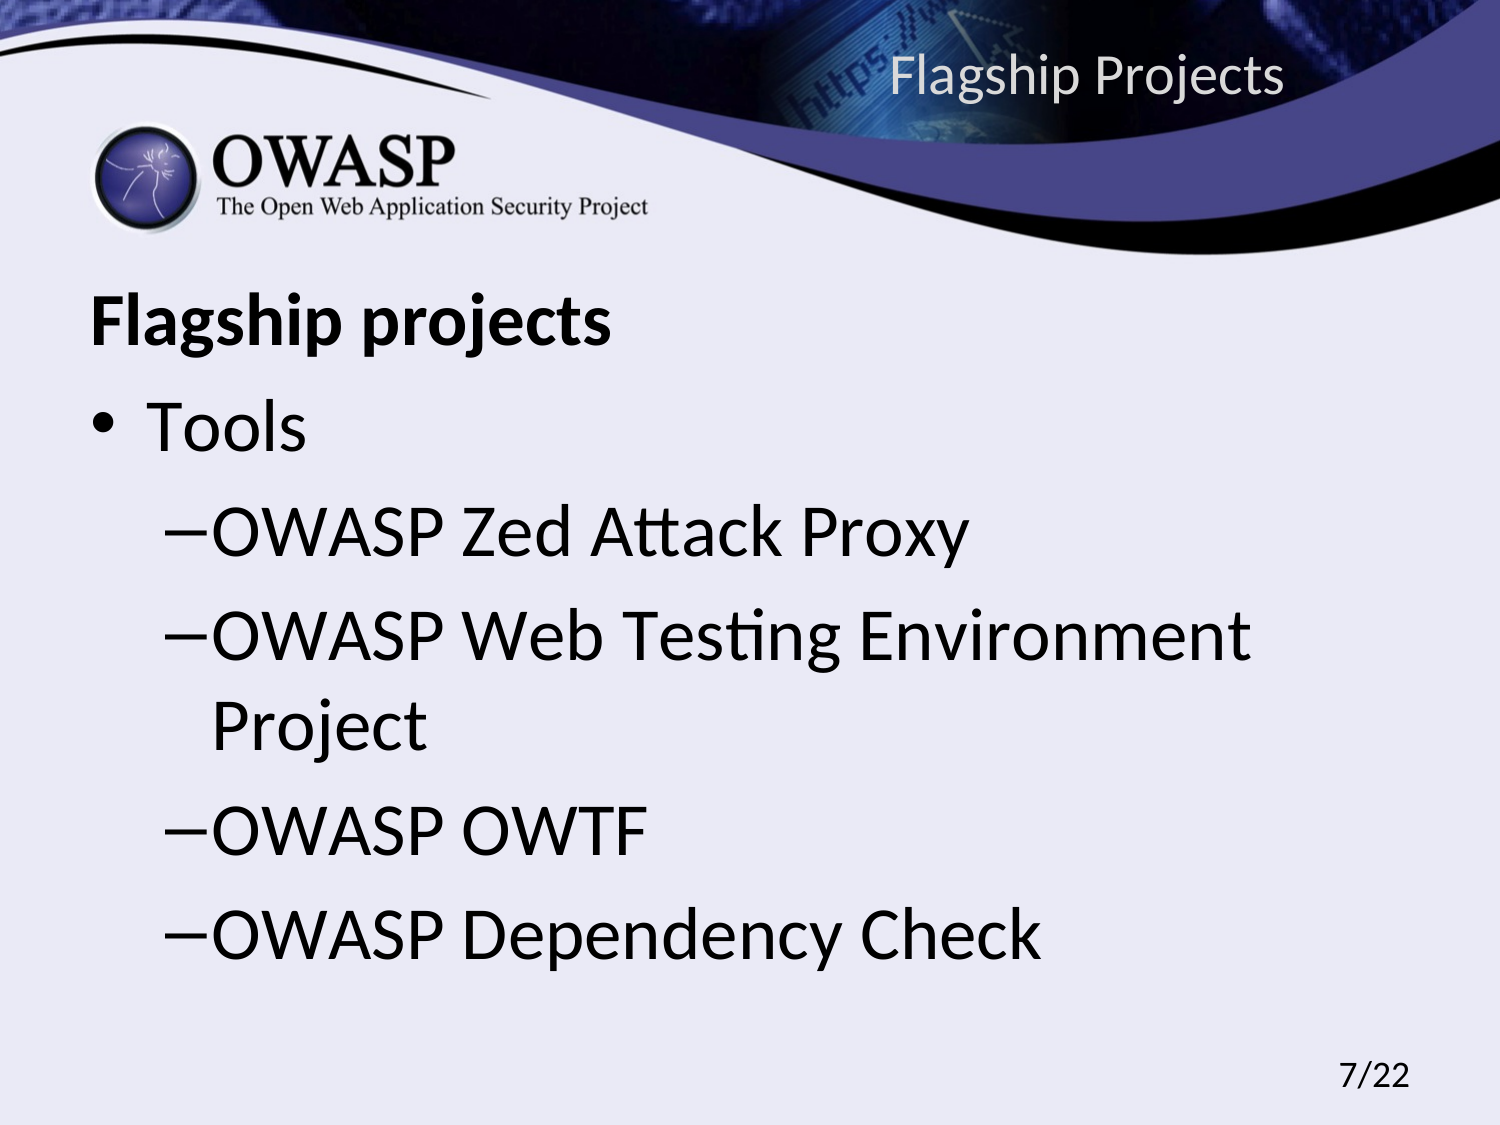

Flagship Projects
# Flagship projects
Tools
OWASP Zed Attack Proxy
OWASP Web Testing Environment Project
OWASP OWTF
OWASP Dependency Check
7